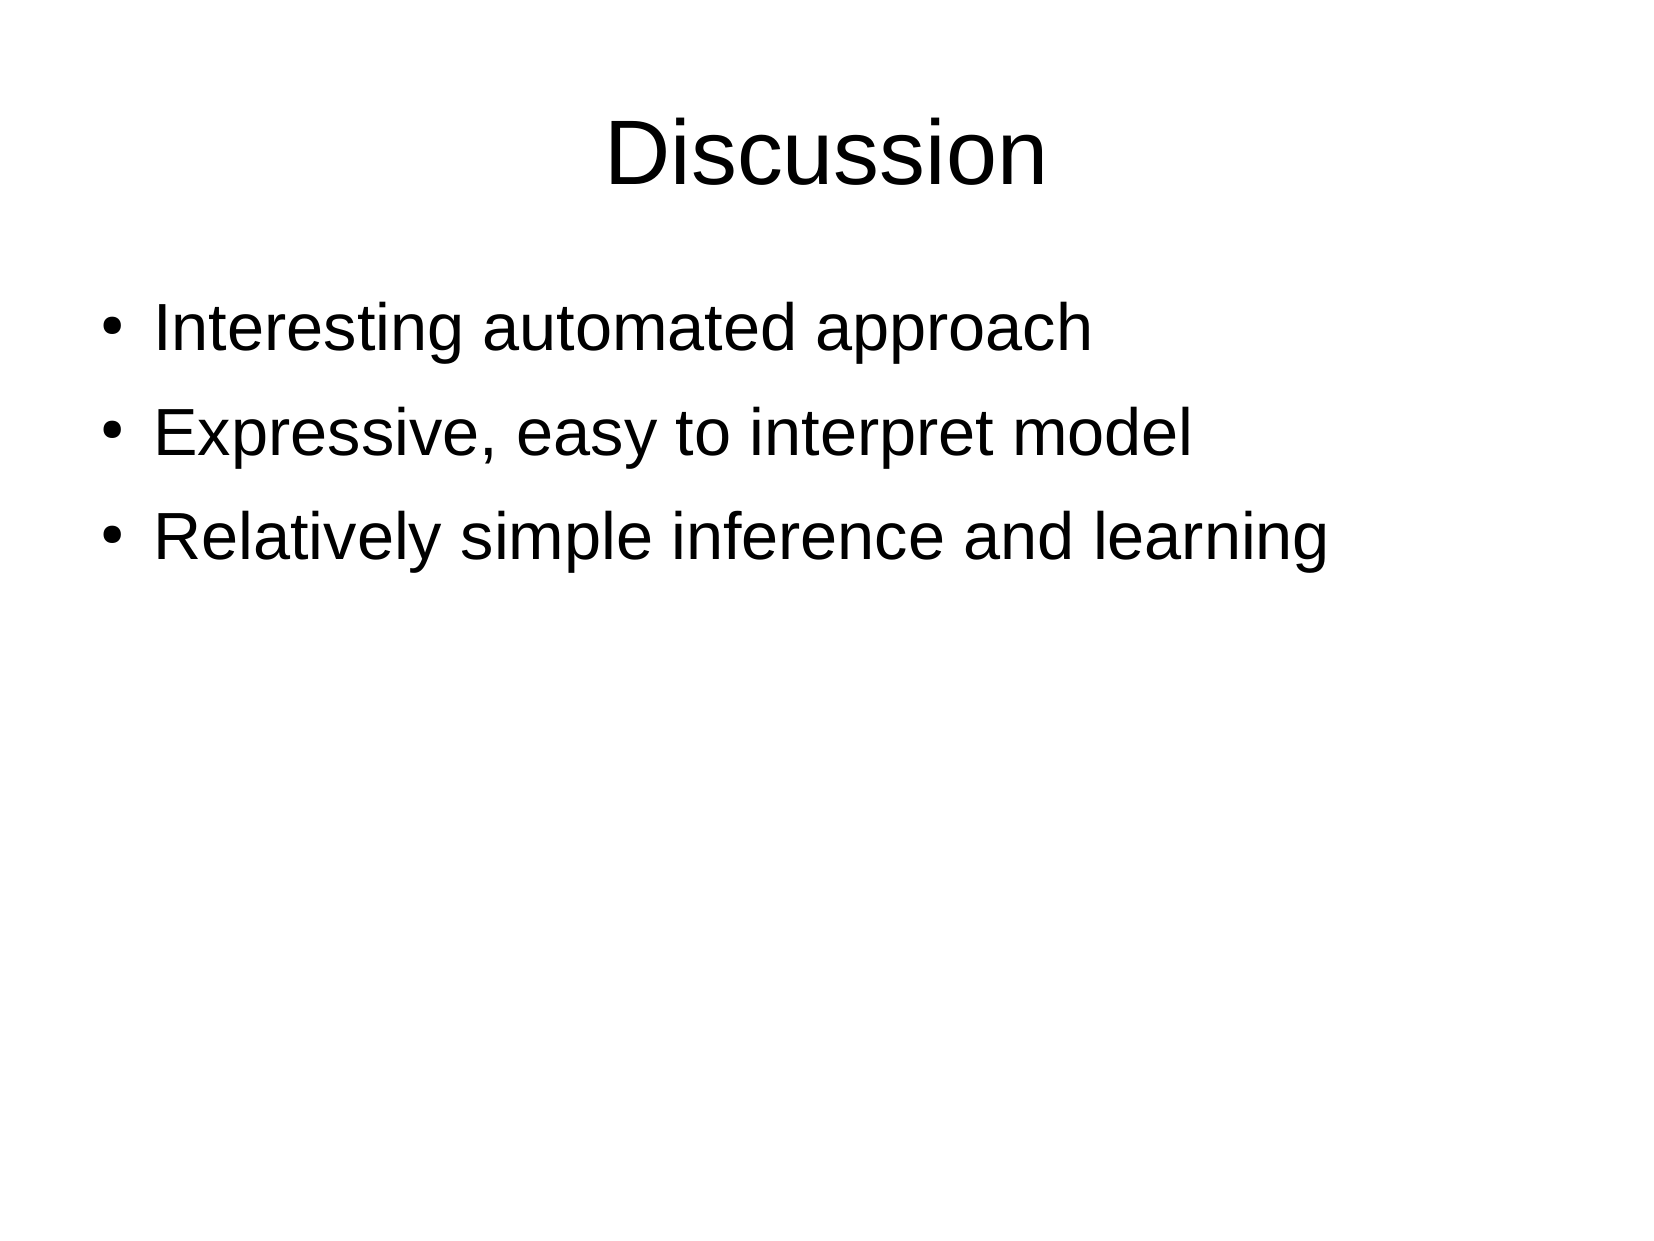

# Discussion
Interesting automated approach
Expressive, easy to interpret model
Relatively simple inference and learning